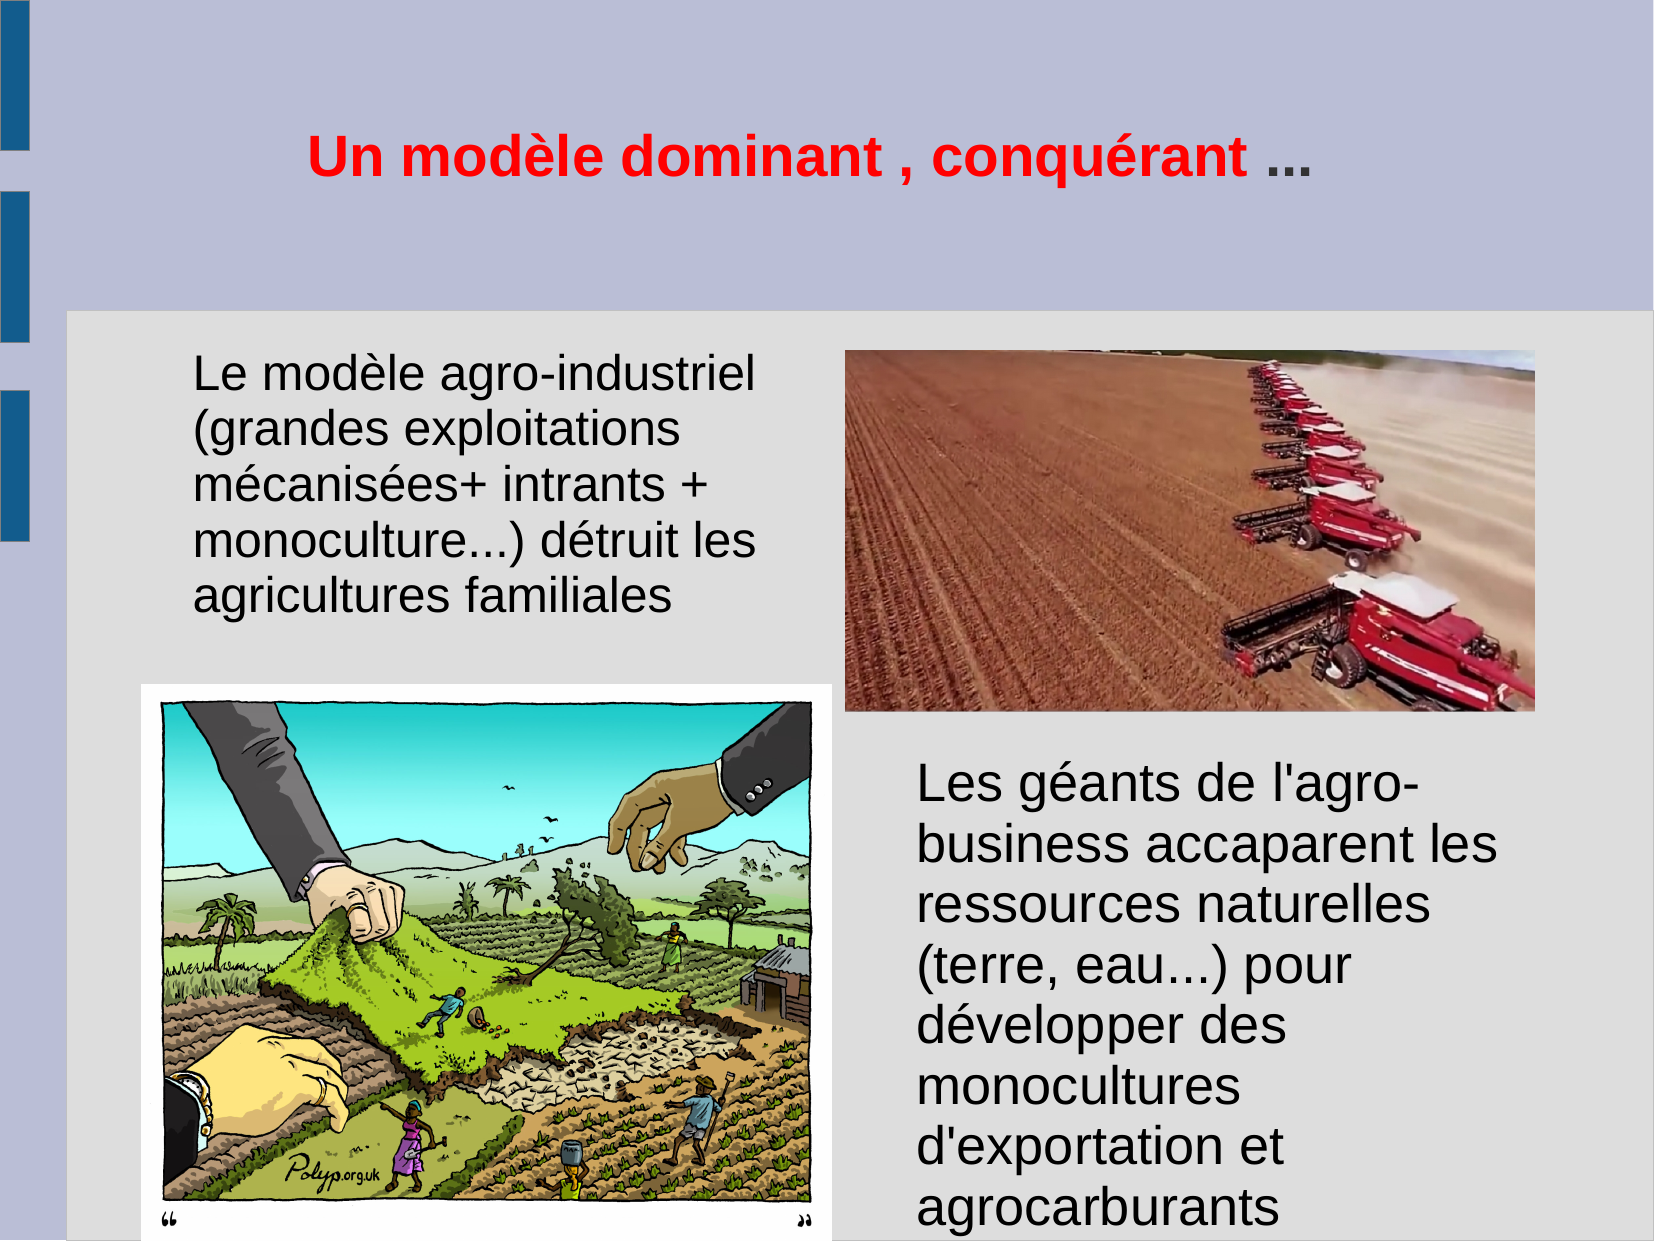

# Un modèle dominant , conquérant ...
Le modèle agro-industriel (grandes exploitations mécanisées+ intrants + monoculture...) détruit les agricultures familiales
Les géants de l'agro-business accaparent les ressources naturelles (terre, eau...) pour développer des monocultures d'exportation et agrocarburants